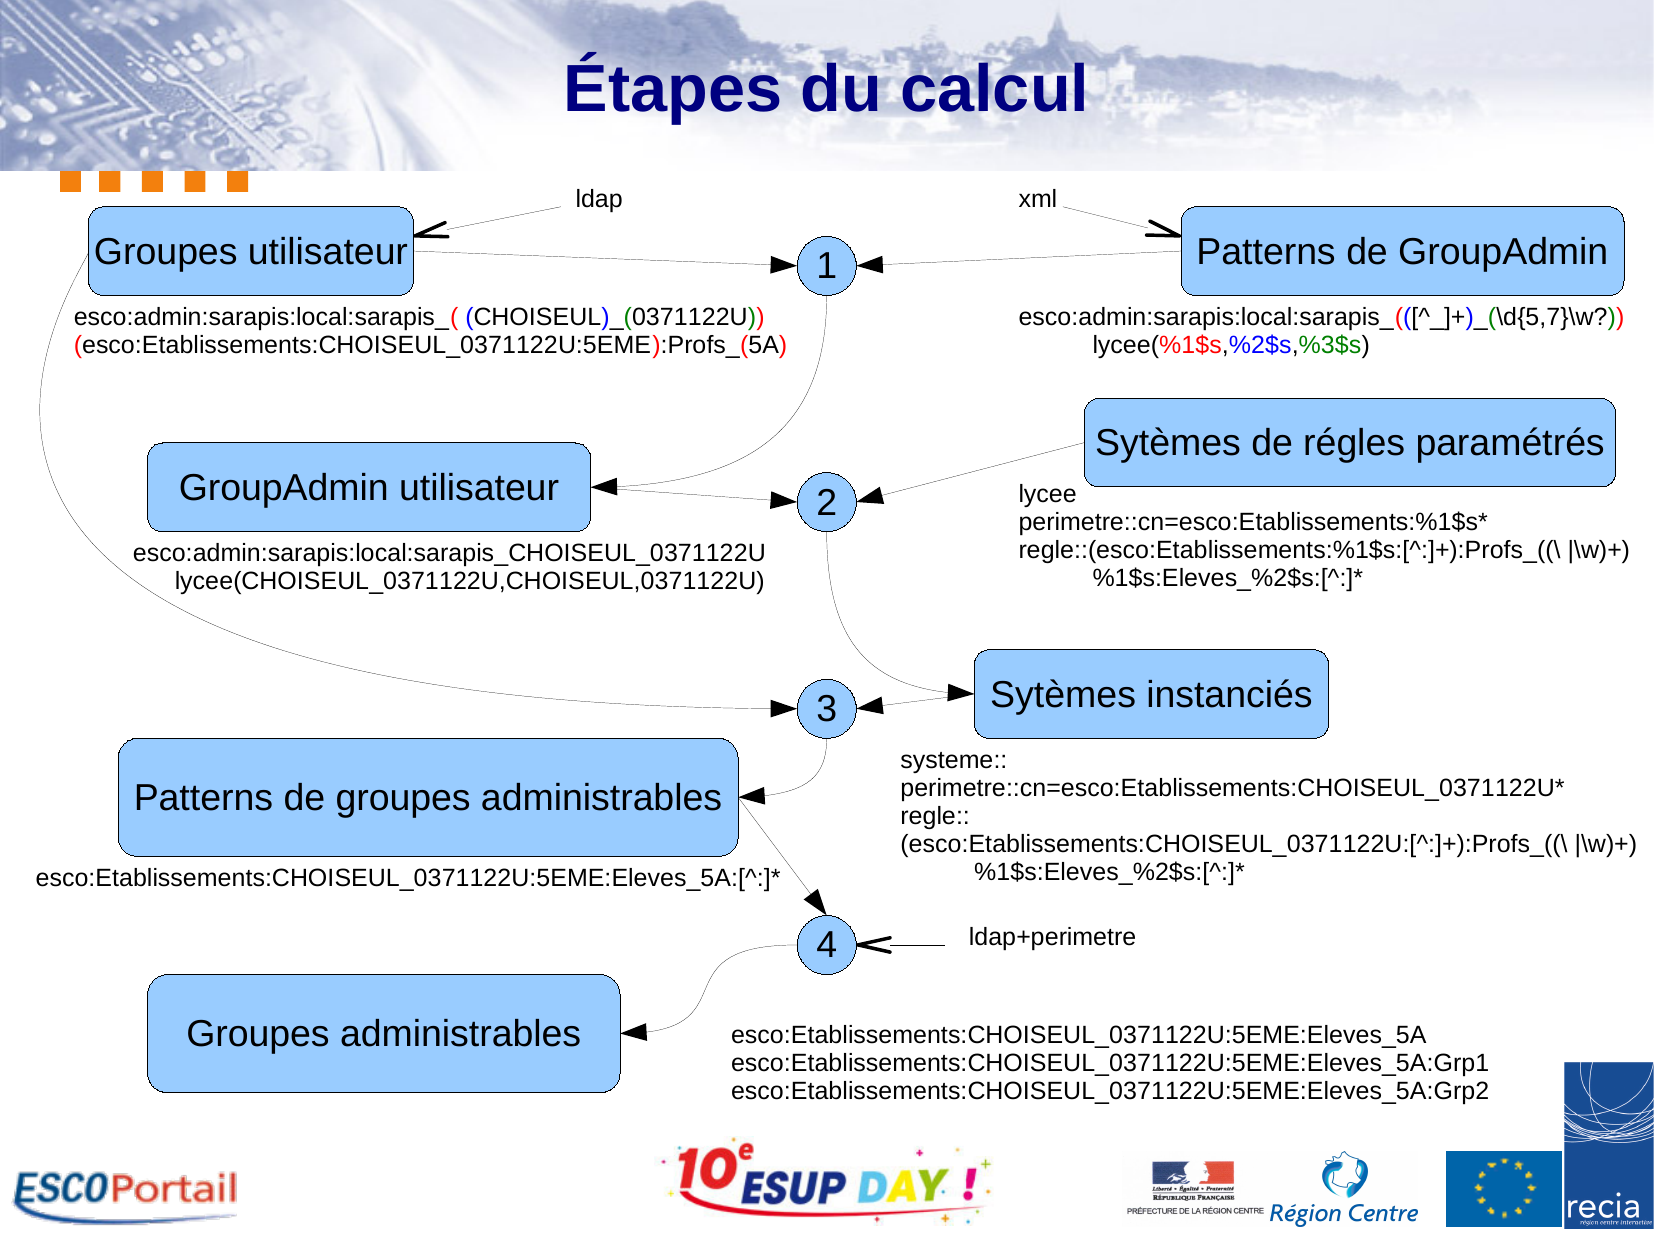

# Étapes du calcul
ldap
xml
Groupes utilisateur
Patterns de GroupAdmin
1
1
esco:admin:sarapis:local:sarapis_( (CHOISEUL)_(0371122U))
(esco:Etablissements:CHOISEUL_0371122U:5EME):Profs_(5A)
esco:admin:sarapis:local:sarapis_(([^_]+)_(\d{5,7}\w?))
	lycee(%1$s,%2$s,%3$s)
Sytèmes de régles paramétrés
GroupAdmin utilisateur
2
lycee
perimetre::cn=esco:Etablissements:%1$s*
regle::(esco:Etablissements:%1$s:[^:]+):Profs_((\ |\w)+)
	%1$s:Eleves_%2$s:[^:]*
esco:admin:sarapis:local:sarapis_CHOISEUL_0371122U
 lycee(CHOISEUL_0371122U,CHOISEUL,0371122U)
Sytèmes instanciés
3
Patterns de groupes administrables
systeme::
perimetre::cn=esco:Etablissements:CHOISEUL_0371122U*
regle::
(esco:Etablissements:CHOISEUL_0371122U:[^:]+):Profs_((\ |\w)+)
	%1$s:Eleves_%2$s:[^:]*
esco:Etablissements:CHOISEUL_0371122U:5EME:Eleves_5A:[^:]*
4
ldap+perimetre
Groupes administrables
esco:Etablissements:CHOISEUL_0371122U:5EME:Eleves_5A
esco:Etablissements:CHOISEUL_0371122U:5EME:Eleves_5A:Grp1
esco:Etablissements:CHOISEUL_0371122U:5EME:Eleves_5A:Grp2